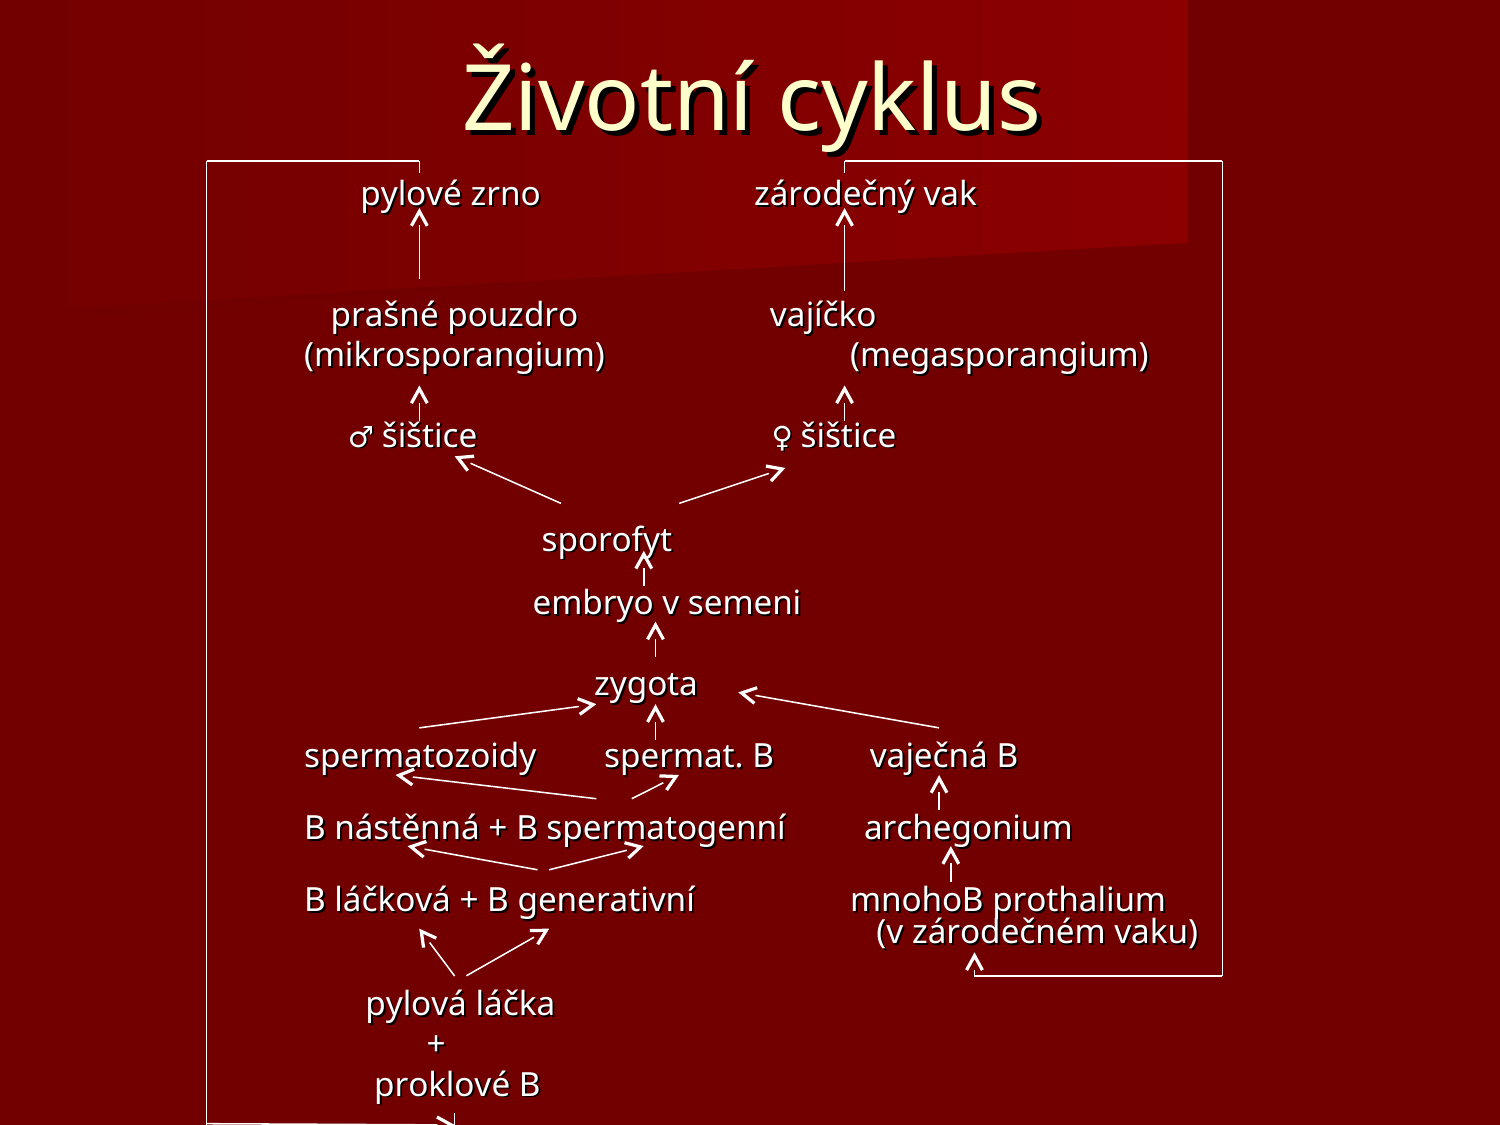

# Životní cyklus
	pylové zrno		zárodečný vak
 prašné pouzdro	 vajíčko
(mikrosporangium)	 (megasporangium)
 ♂ šištice		 ♀ šištice
 		 sporofyt											 embryo v semeni
		 zygota
spermatozoidy	spermat. B vaječná B
B nástěnná + B spermatogenní archegonium
B láčková + B generativní	 mnohoB prothalium				 (v zárodečném vaku)
 pylová láčka
 +
 proklové B